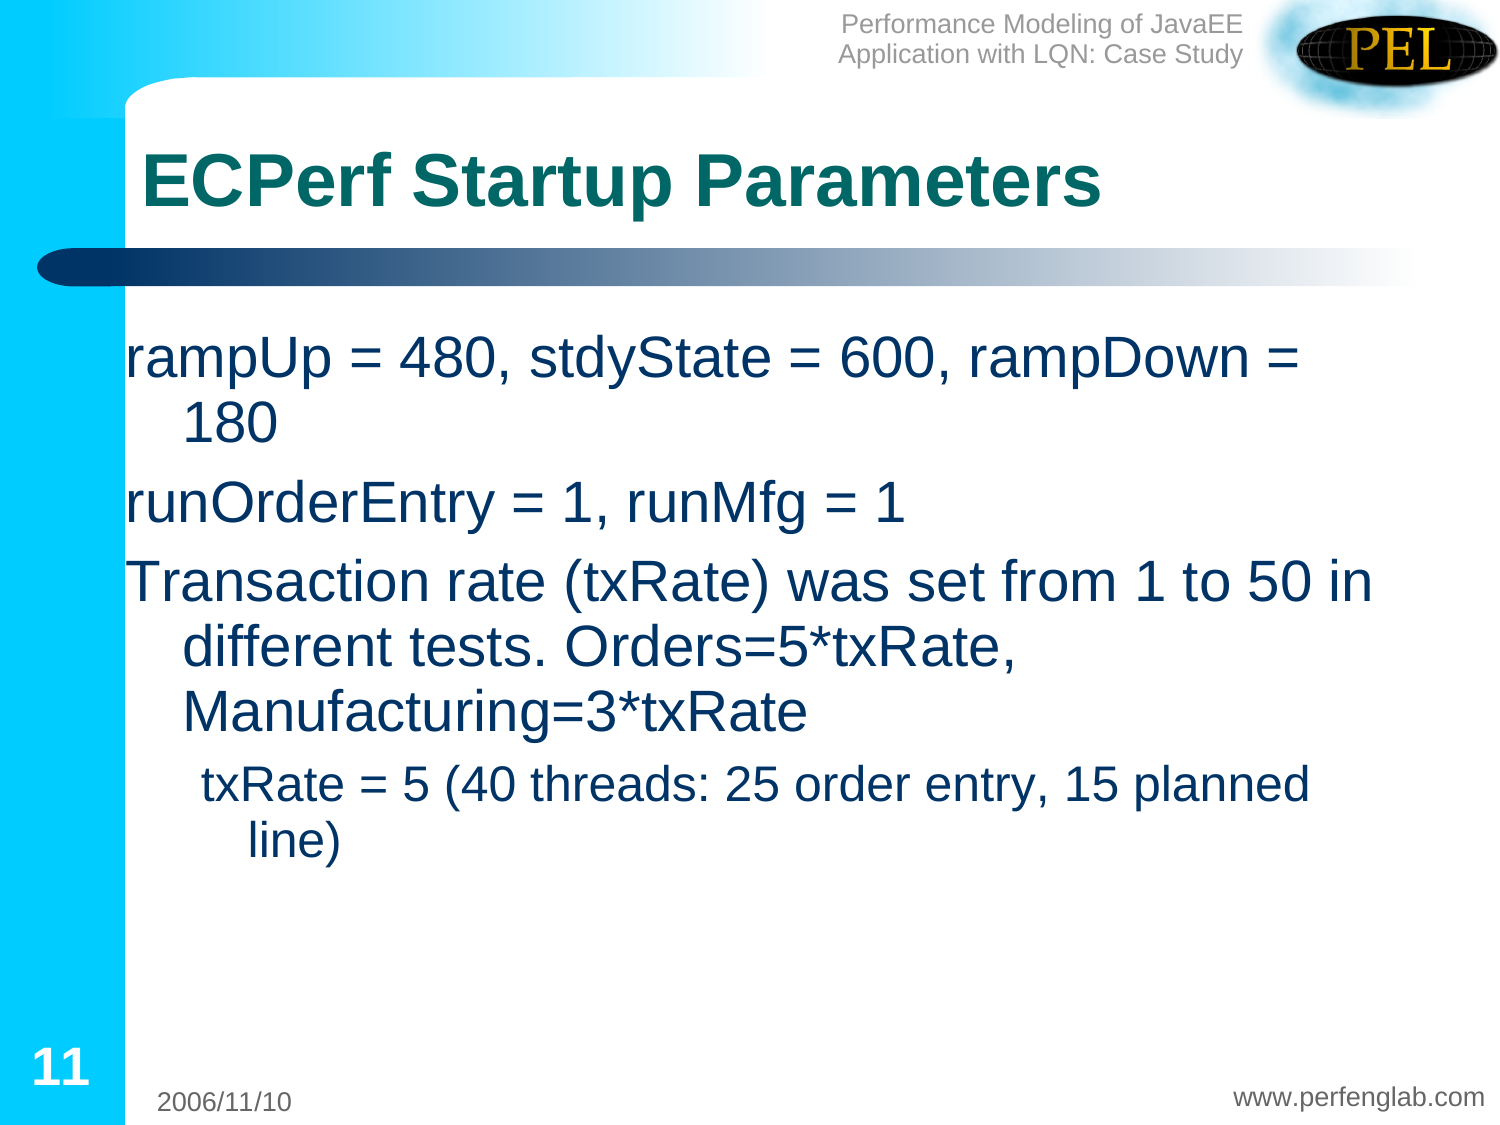

# ECPerf Startup Parameters
rampUp = 480, stdyState = 600, rampDown = 180
runOrderEntry = 1, runMfg = 1
Transaction rate (txRate) was set from 1 to 50 in different tests. Orders=5*txRate, Manufacturing=3*txRate
txRate = 5 (40 threads: 25 order entry, 15 planned line)
11